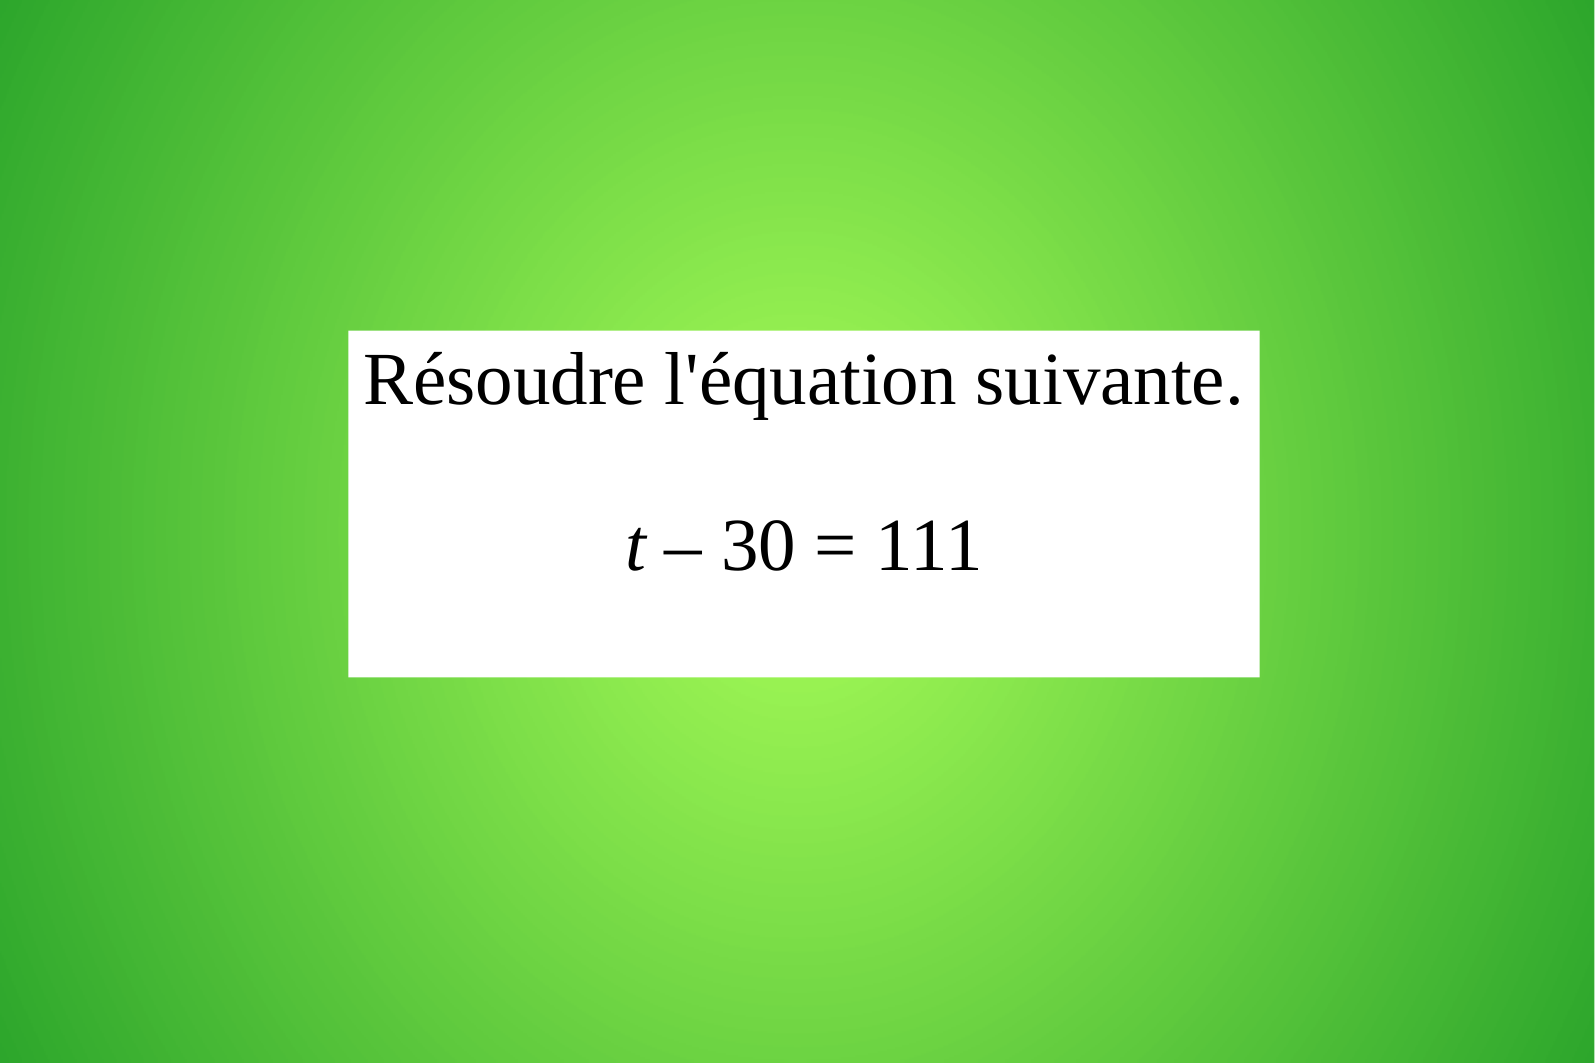

Résoudre l'équation suivante.
t – 30 = 111